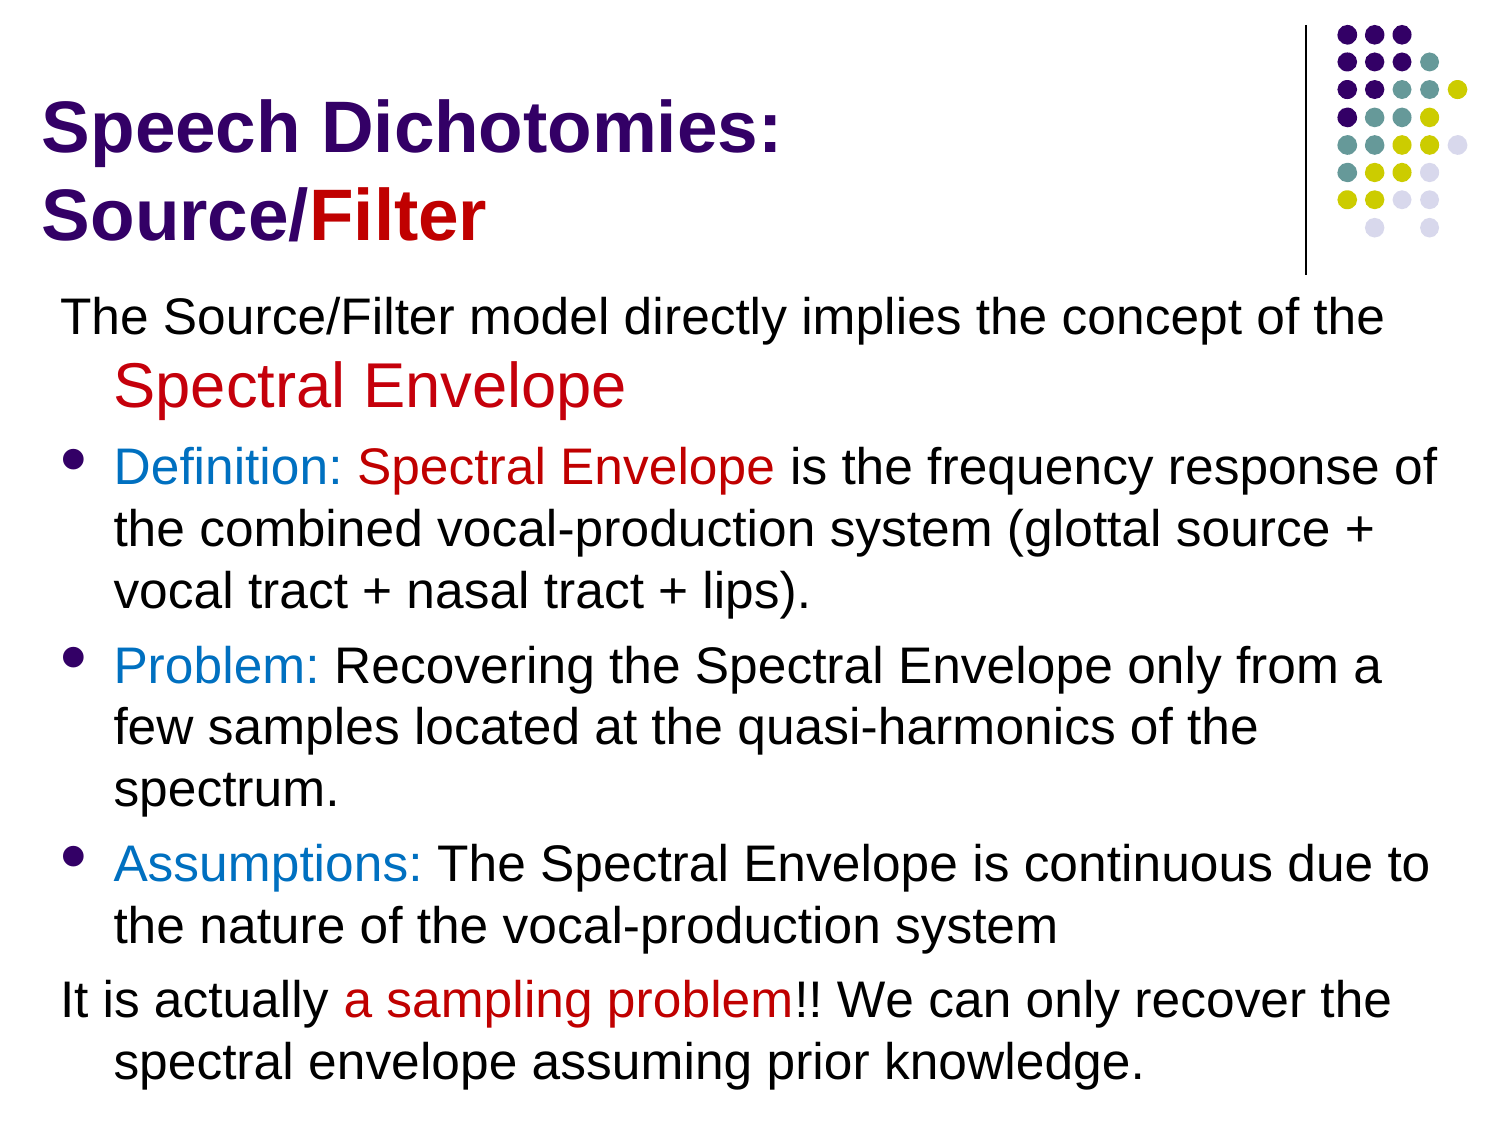

Speech Dichotomies:
Source/Filter
# The Source/Filter model directly implies the concept of the Spectral Envelope
Definition: Spectral Envelope is the frequency response of the combined vocal-production system (glottal source + vocal tract + nasal tract + lips).
Problem: Recovering the Spectral Envelope only from a few samples located at the quasi-harmonics of the spectrum.
Assumptions: The Spectral Envelope is continuous due to the nature of the vocal-production system
It is actually a sampling problem!! We can only recover the spectral envelope assuming prior knowledge.